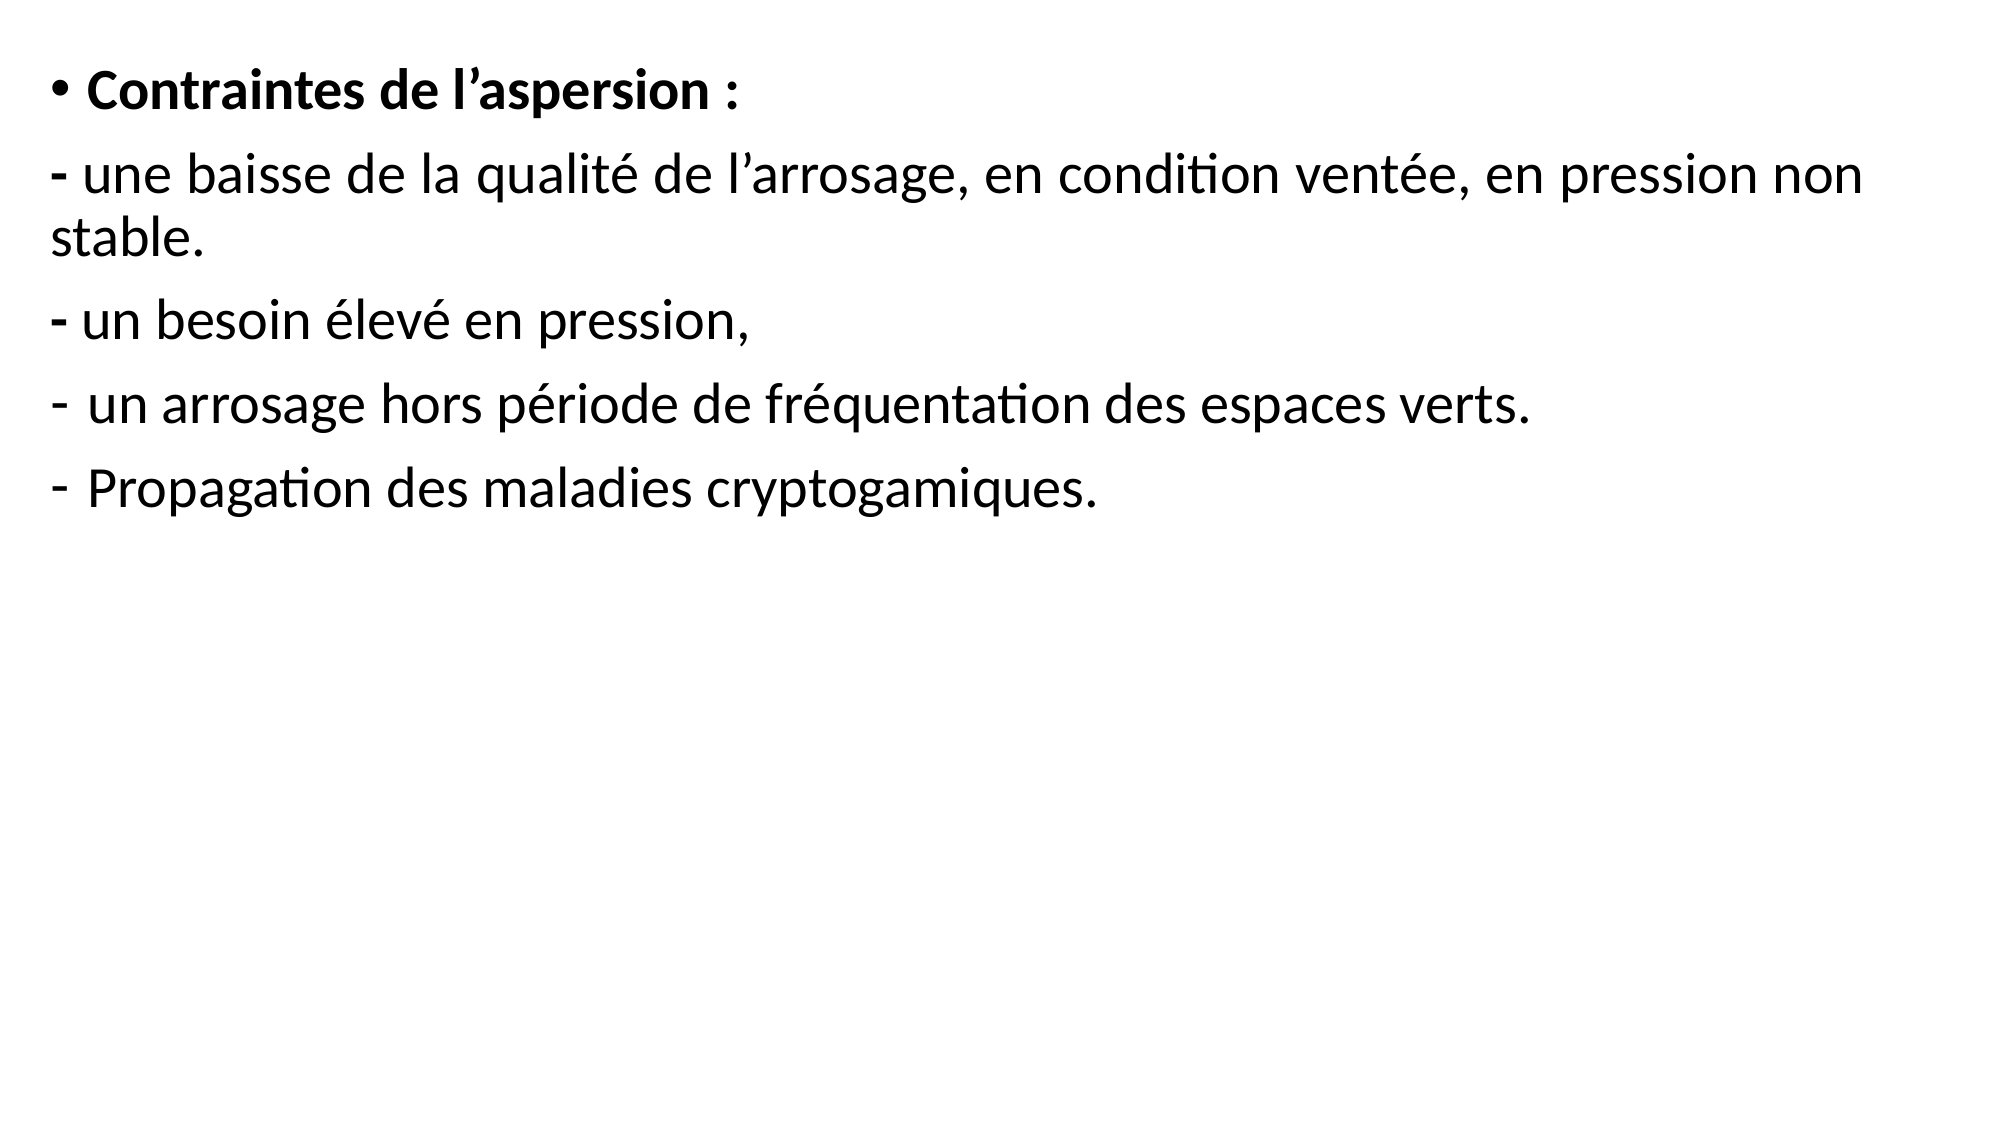

# Contraintes de l’aspersion :
- une baisse de la qualité de l’arrosage, en condition ventée, en pression non stable.
- un besoin élevé en pression,
un arrosage hors période de fréquentation des espaces verts.
Propagation des maladies cryptogamiques.